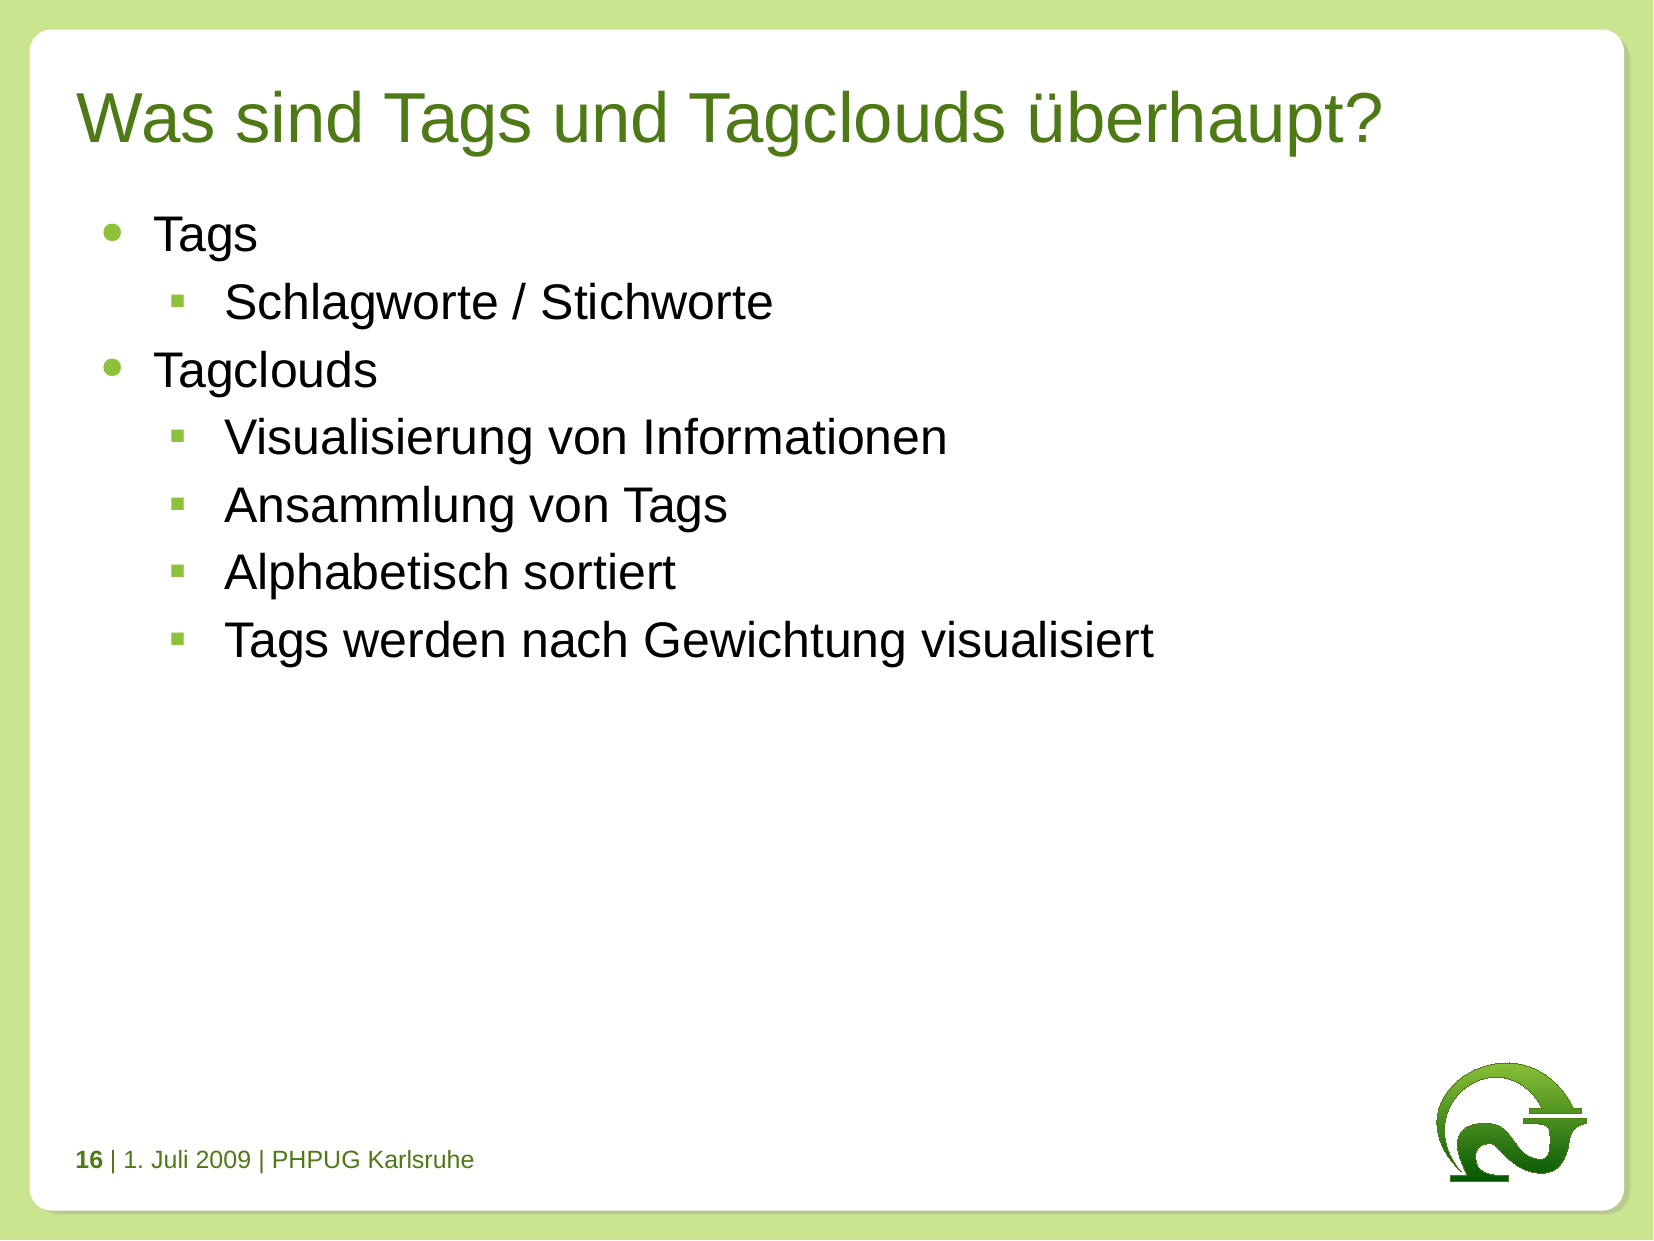

# Was sind Tags und Tagclouds überhaupt?
Tags
Schlagworte / Stichworte
Tagclouds
Visualisierung von Informationen
Ansammlung von Tags
Alphabetisch sortiert
Tags werden nach Gewichtung visualisiert